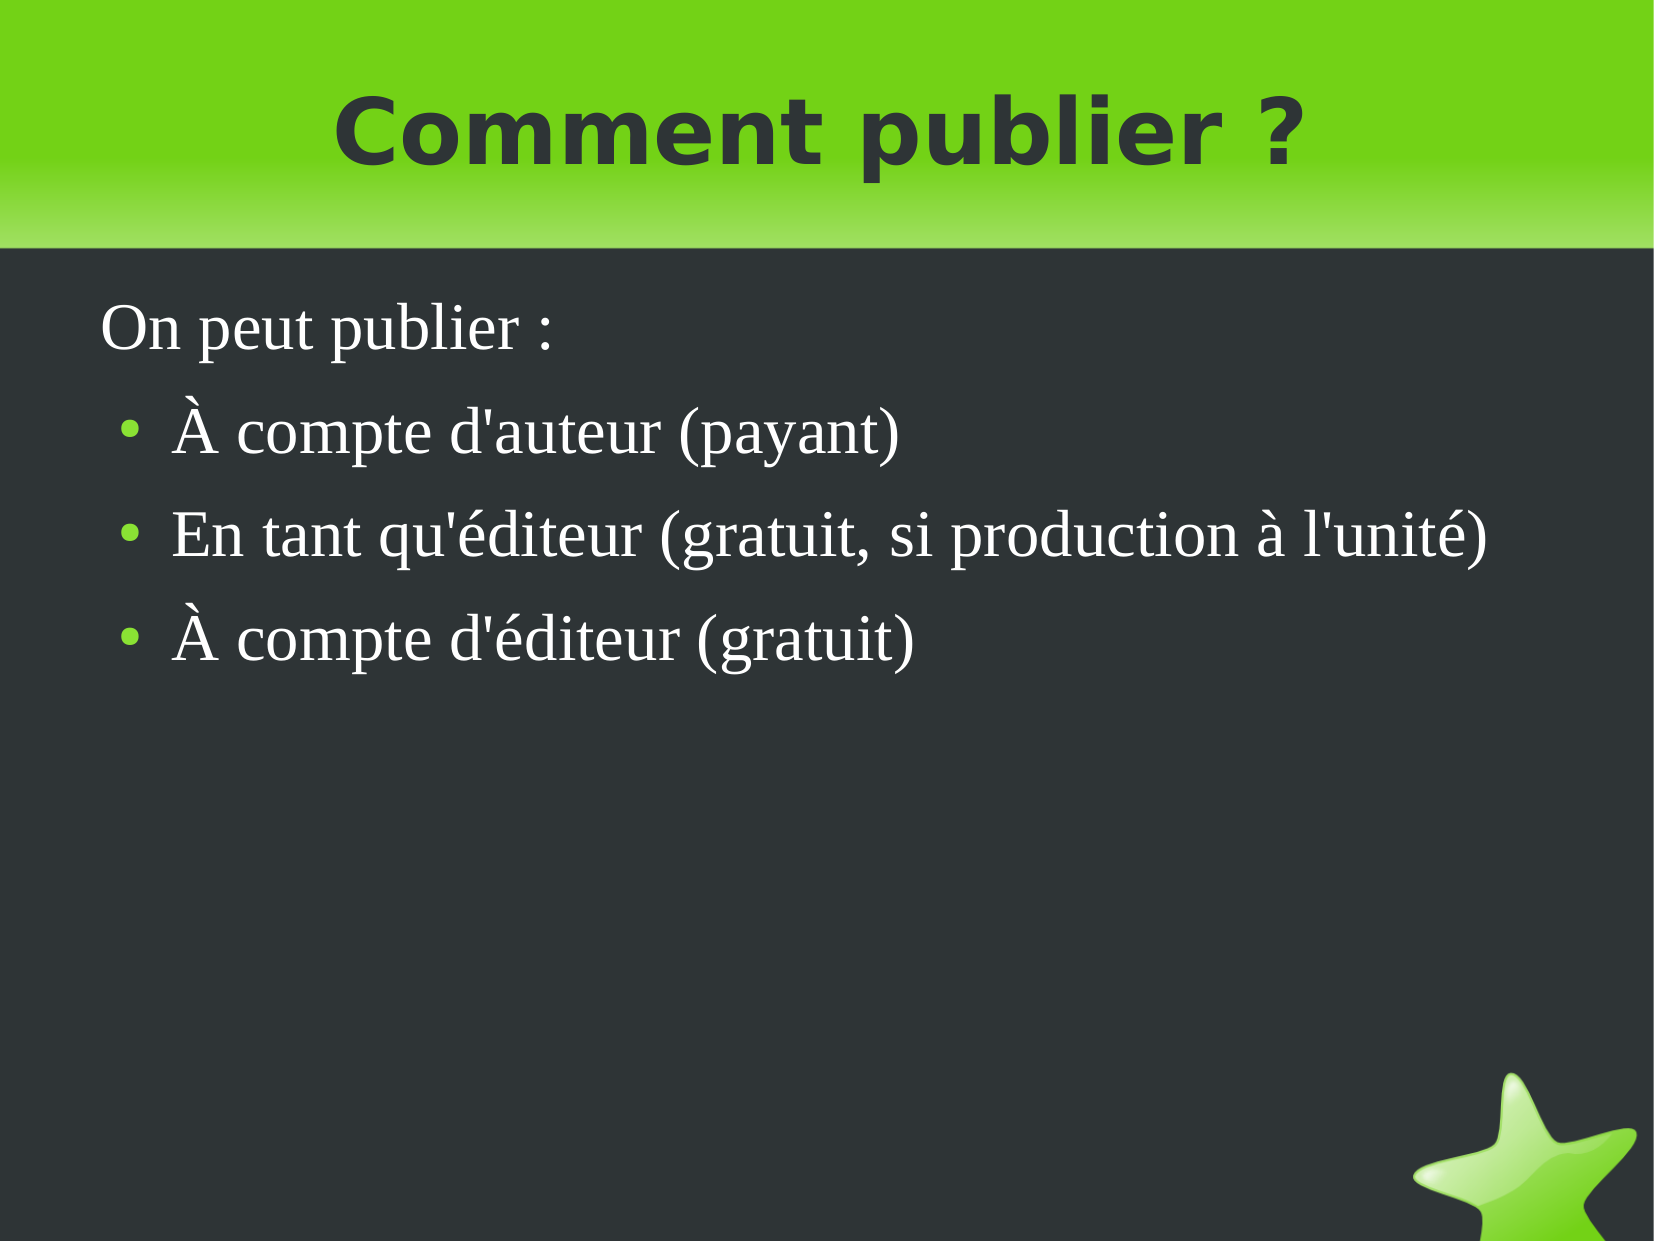

# Comment publier ?
On peut publier :
À compte d'auteur (payant)
En tant qu'éditeur (gratuit, si production à l'unité)
À compte d'éditeur (gratuit)